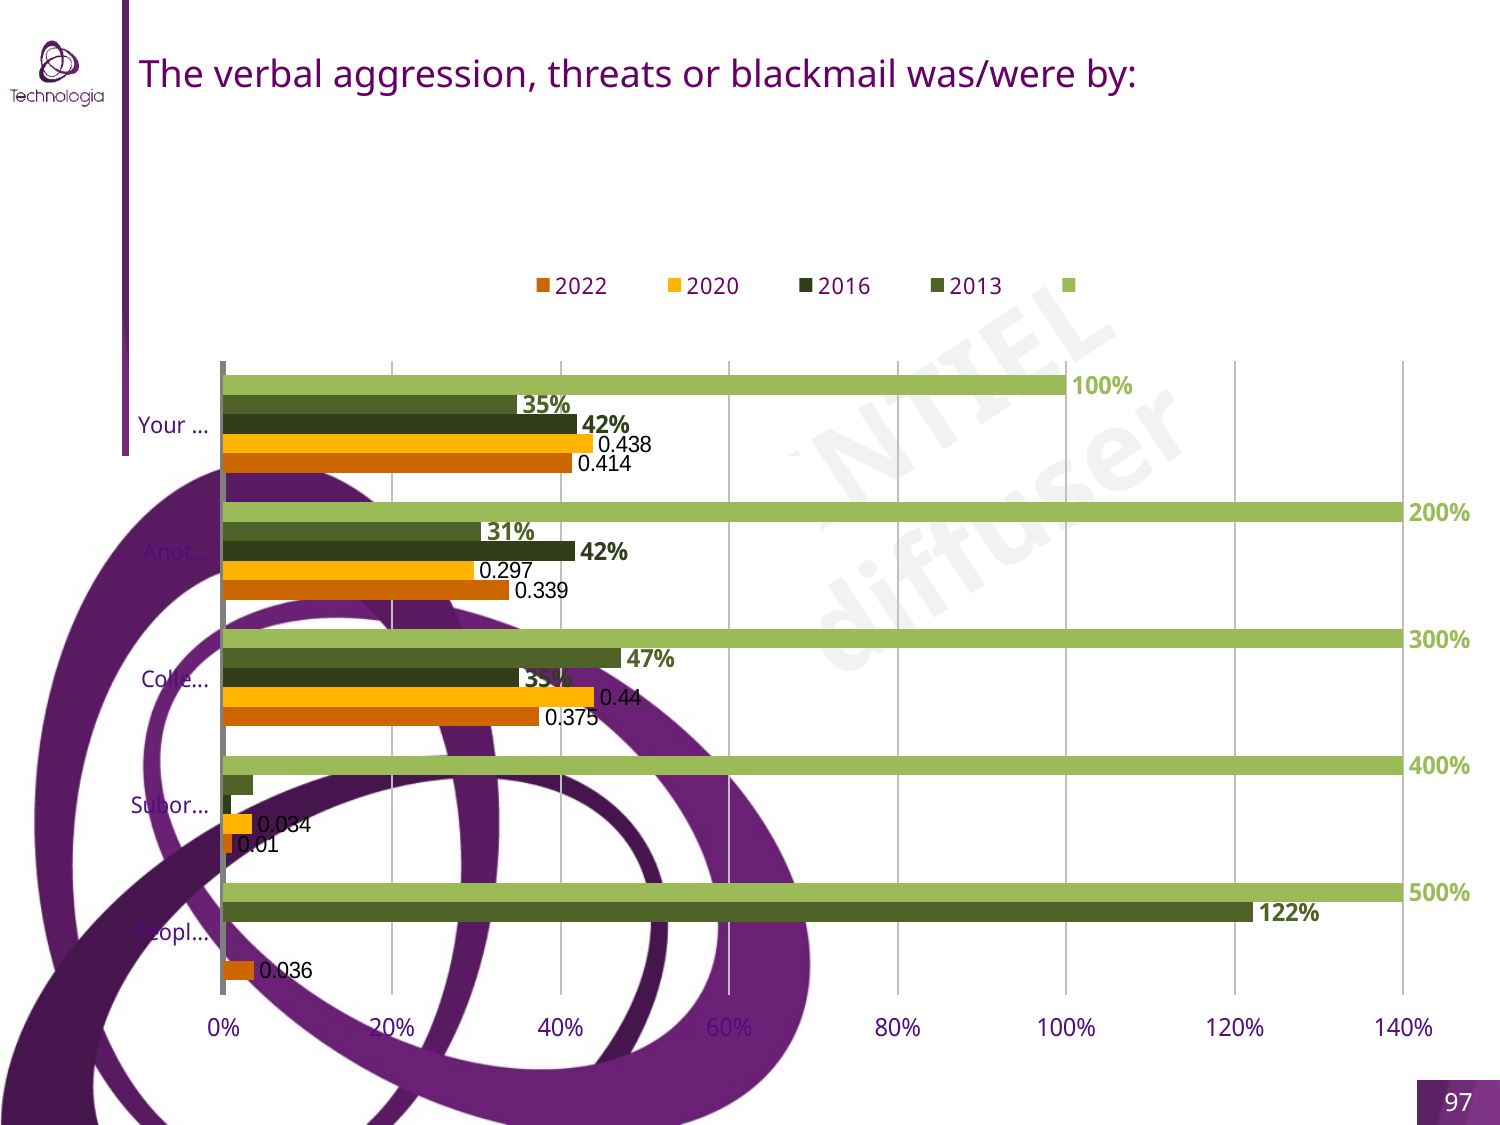

# The verbal aggression, threats or blackmail was/were by:
[unsupported chart]